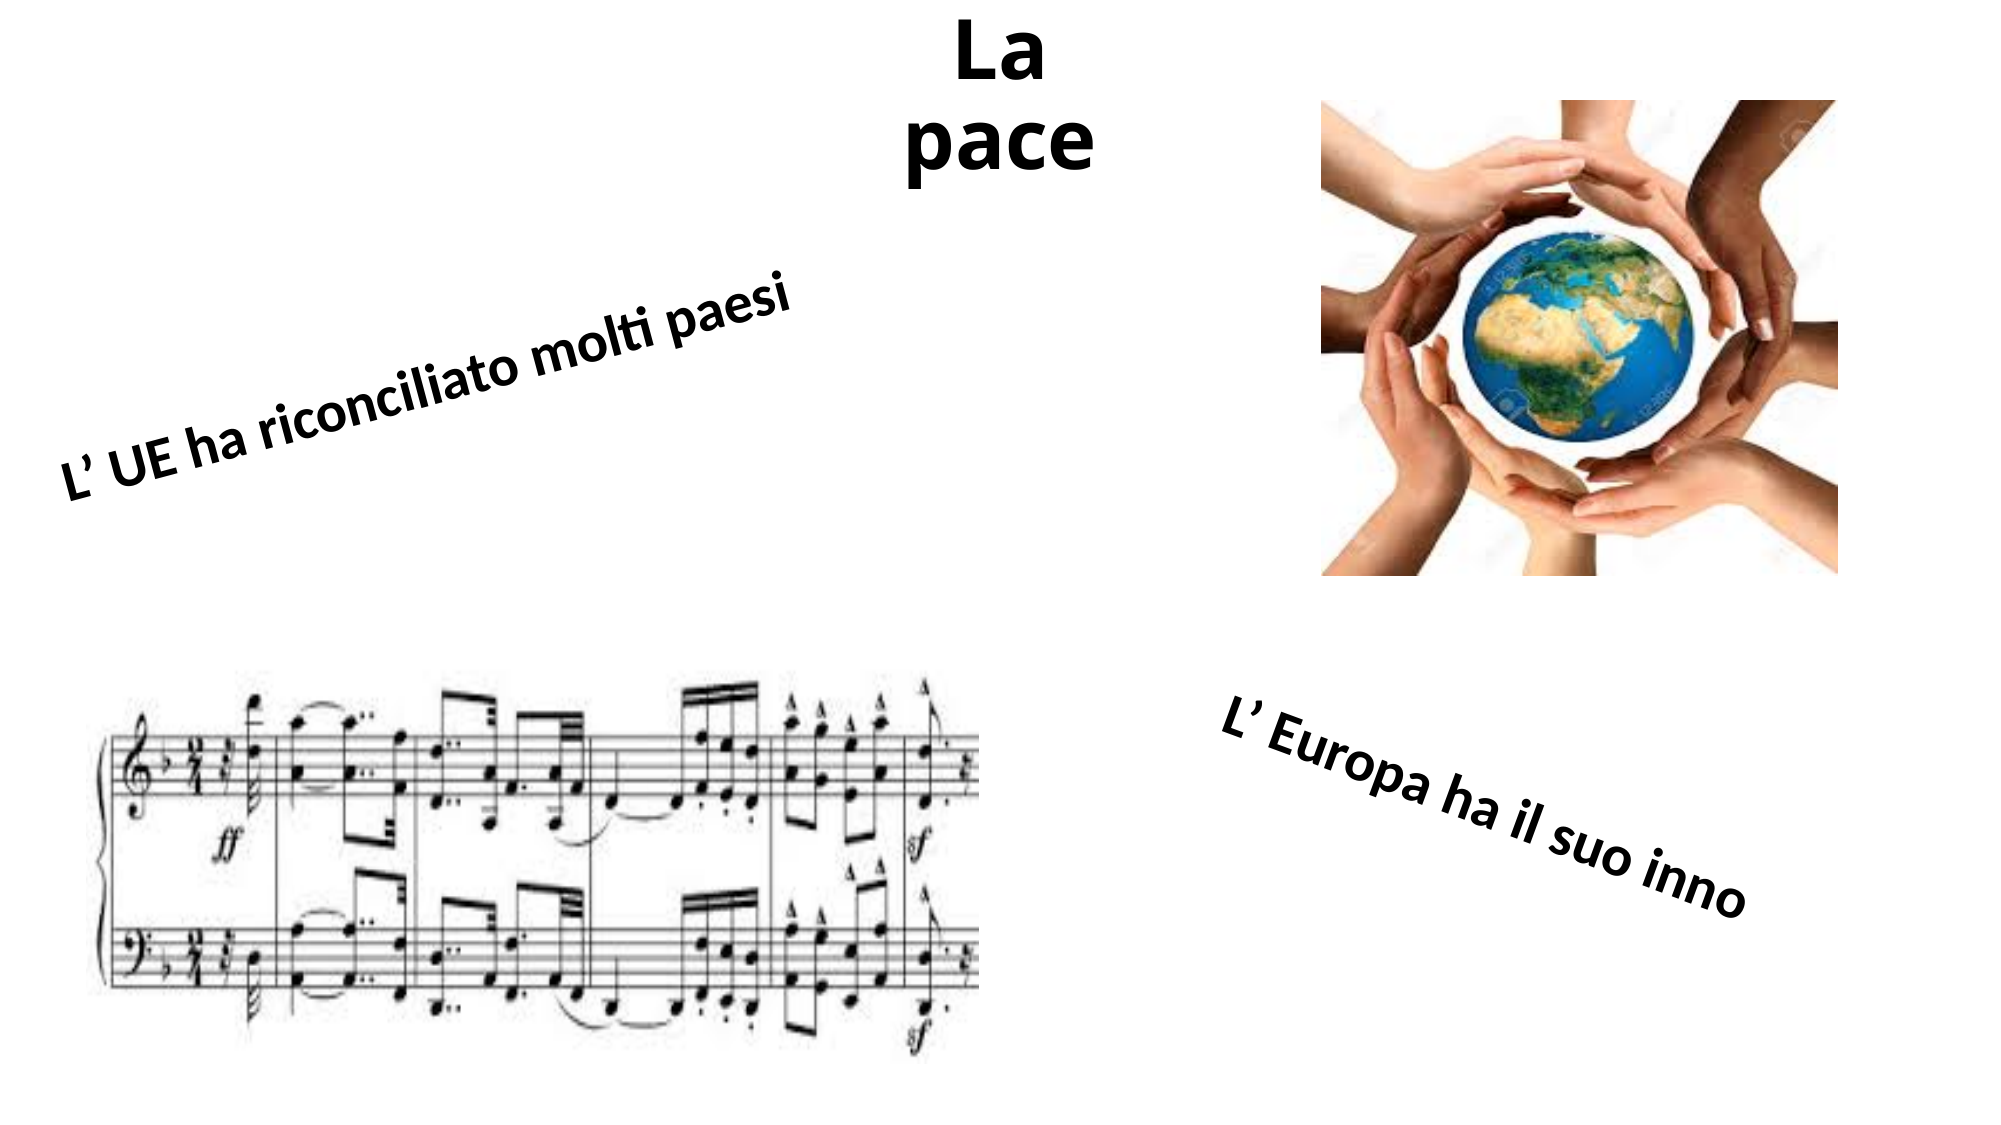

# La pace
L’ UE ha riconciliato molti paesi
L’ Europa ha il suo inno